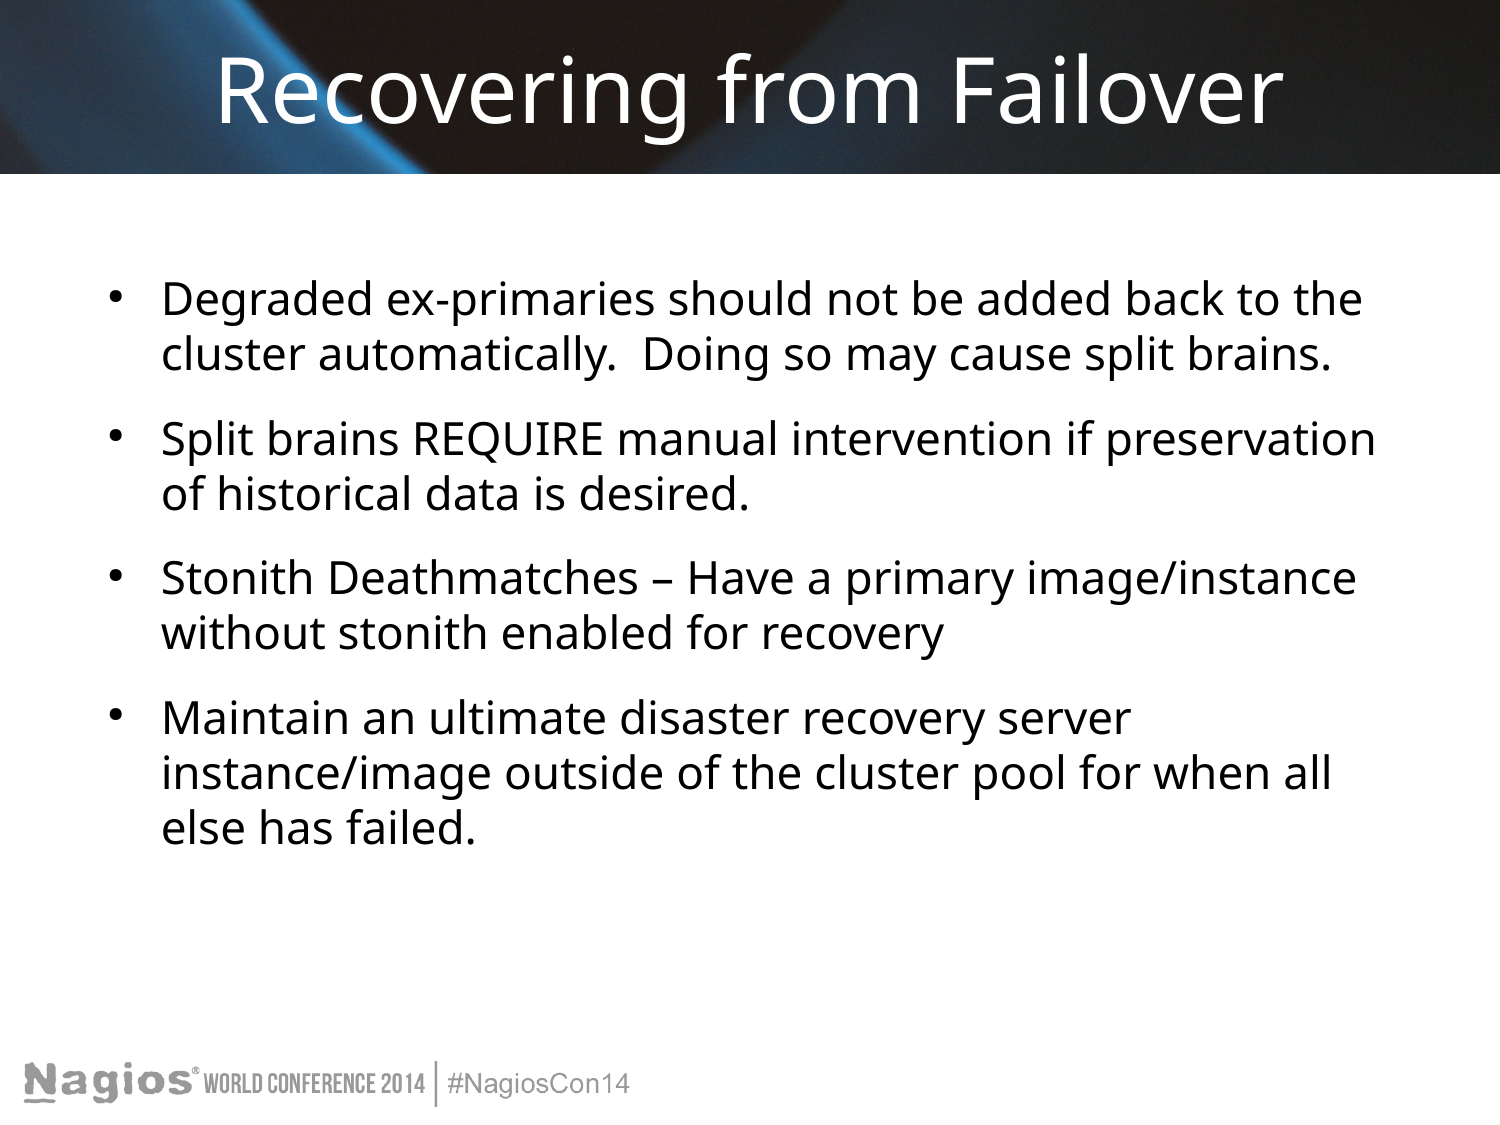

# Recovering from Failover
Degraded ex-primaries should not be added back to the cluster automatically. Doing so may cause split brains.
Split brains REQUIRE manual intervention if preservation of historical data is desired.
Stonith Deathmatches – Have a primary image/instance without stonith enabled for recovery
Maintain an ultimate disaster recovery server instance/image outside of the cluster pool for when all else has failed.